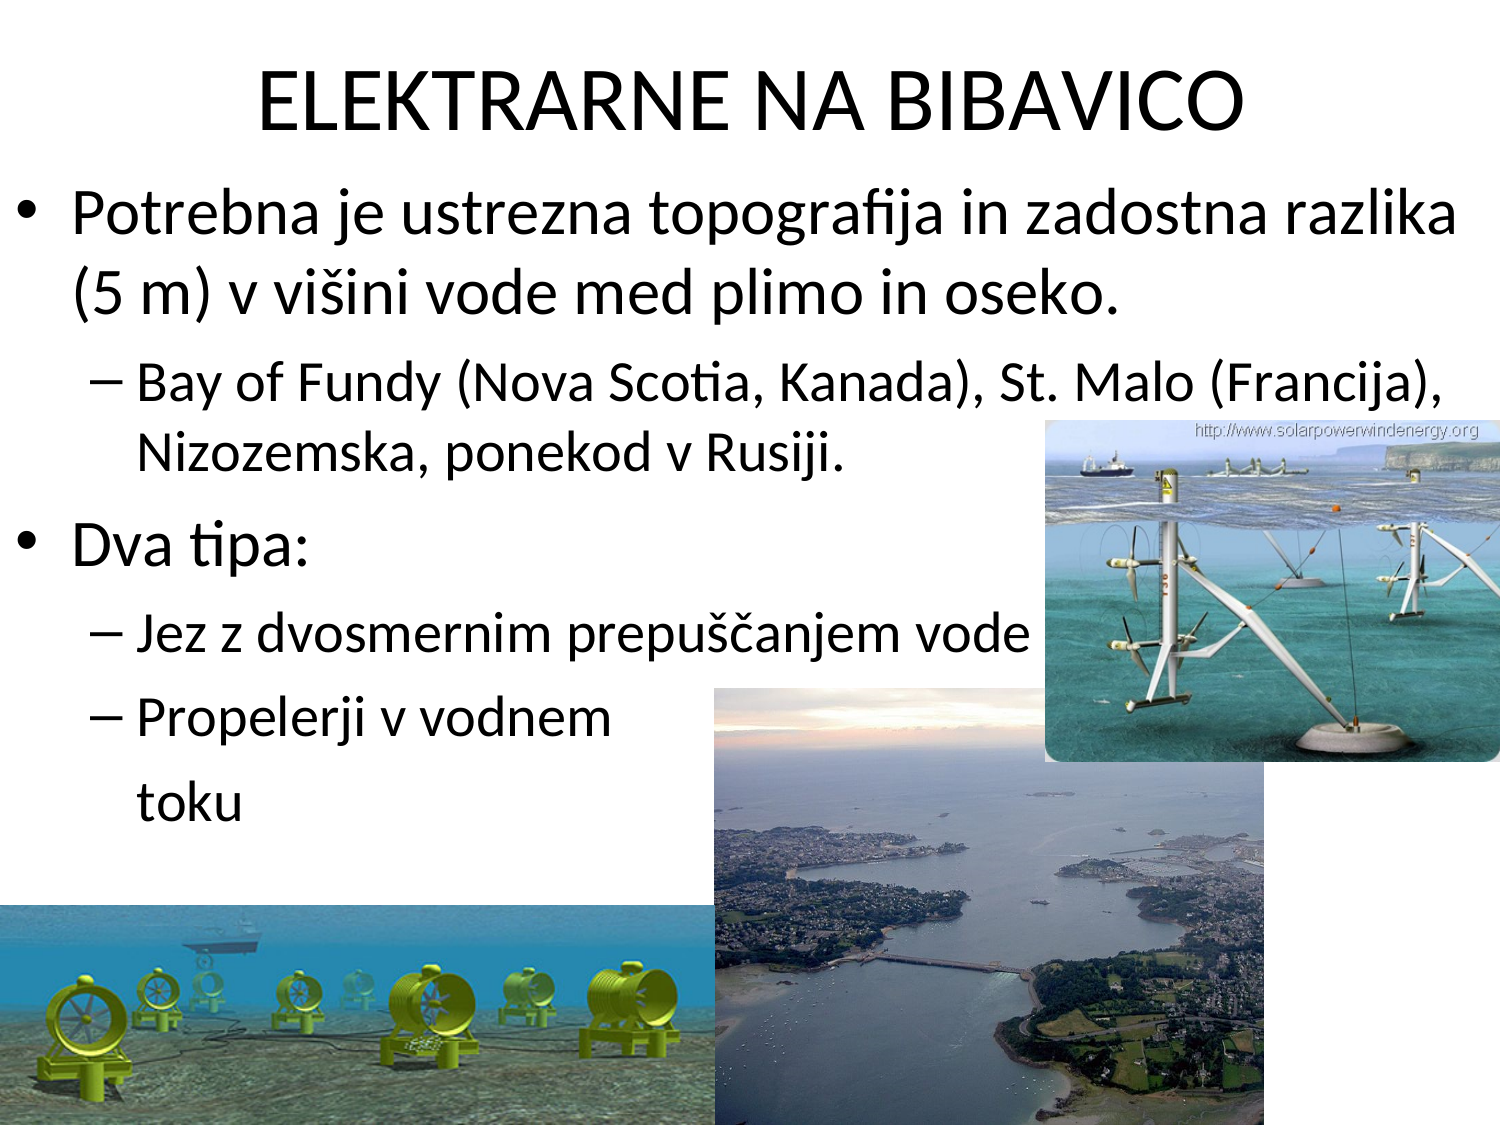

ELEKTRARNE NA BIBAVICO
Potrebna je ustrezna topografija in zadostna razlika (5 m) v višini vode med plimo in oseko.
Bay of Fundy (Nova Scotia, Kanada), St. Malo (Francija), Nizozemska, ponekod v Rusiji.
Dva tipa:
Jez z dvosmernim prepuščanjem vode
Propelerji v vodnem
	toku